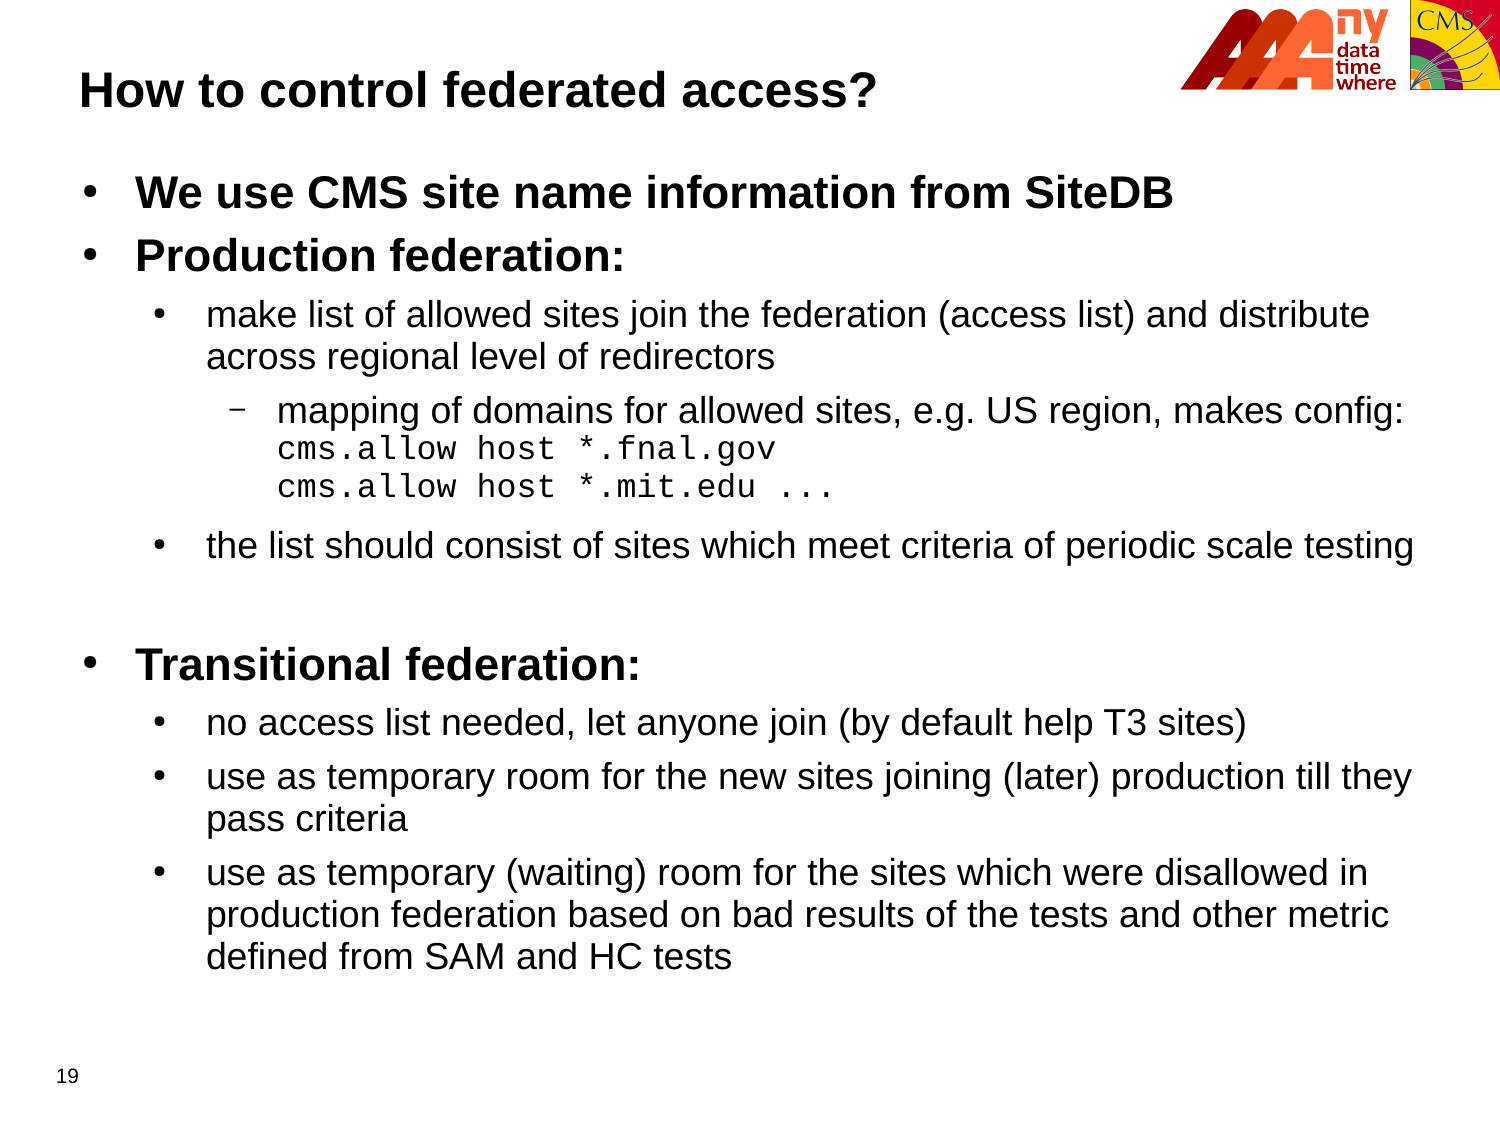

# How to control federated access?
We use CMS site name information from SiteDB
Production federation:
make list of allowed sites join the federation (access list) and distribute across regional level of redirectors
mapping of domains for allowed sites, e.g. US region, makes config:
cms.allow host *.fnal.gov
cms.allow host *.mit.edu ...
the list should consist of sites which meet criteria of periodic scale testing
Transitional federation:
no access list needed, let anyone join (by default help T3 sites)
use as temporary room for the new sites joining (later) production till they pass criteria
use as temporary (waiting) room for the sites which were disallowed in production federation based on bad results of the tests and other metric defined from SAM and HC tests